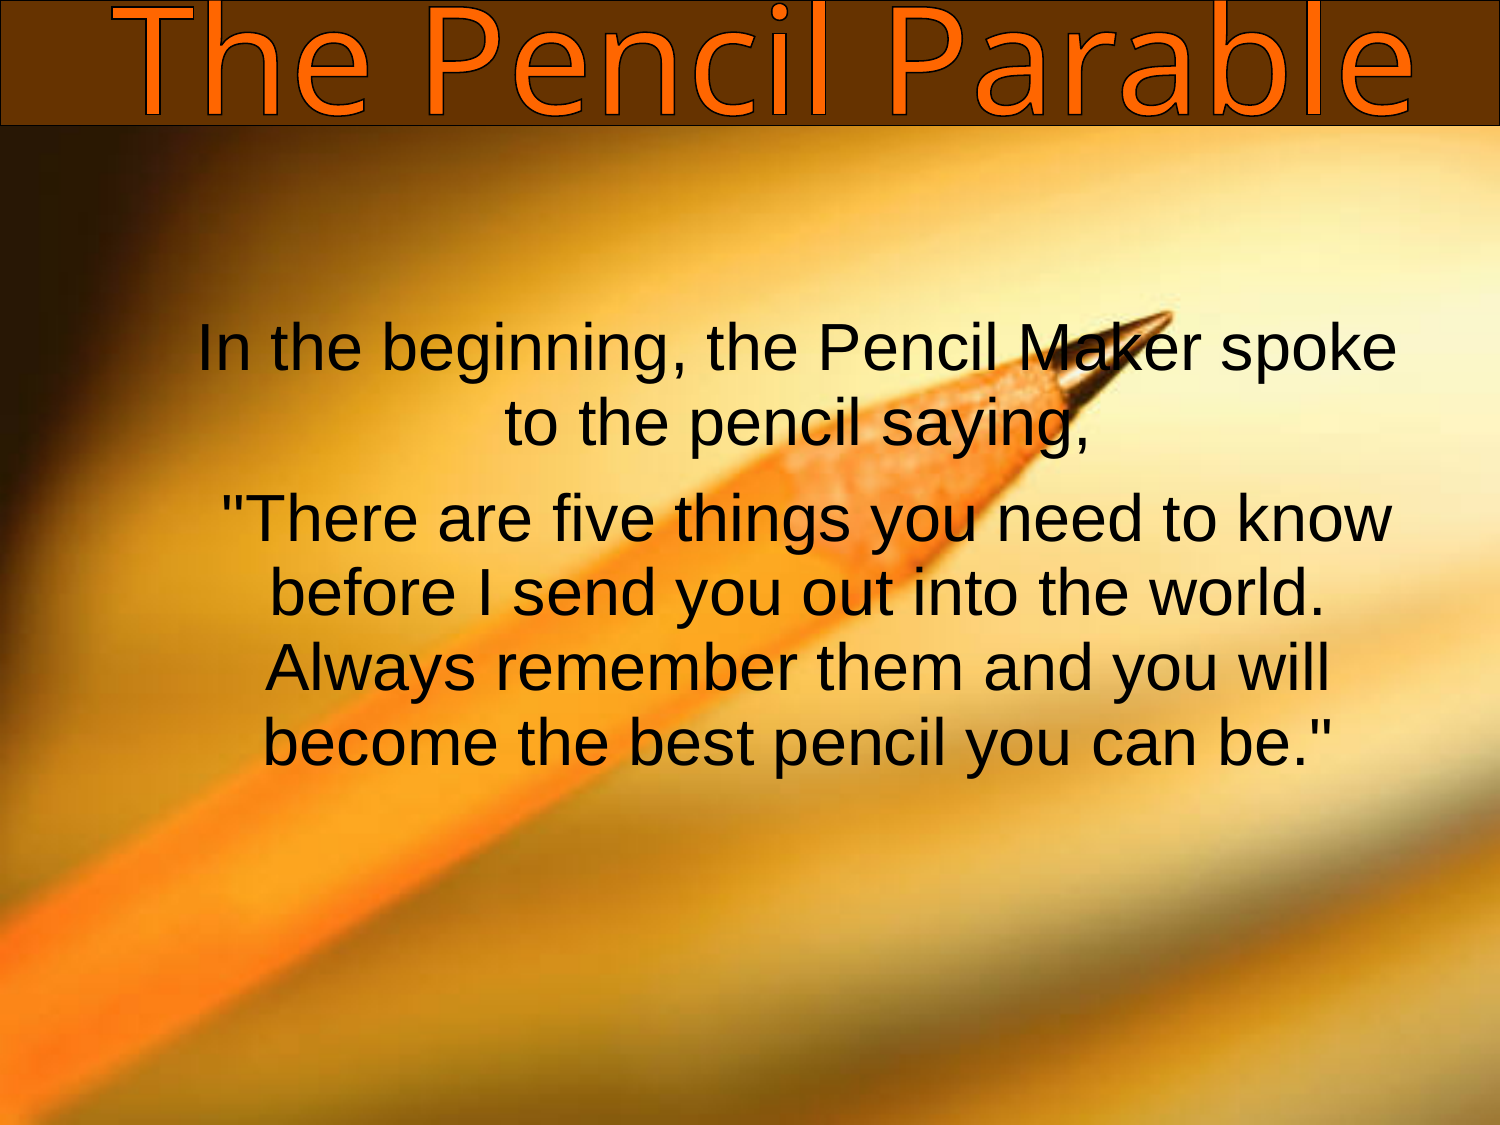

The Pencil Parable
In the beginning, the Pencil Maker spoke to the pencil saying,
 "There are five things you need to know before I send you out into the world. Always remember them and you will become the best pencil you can be."